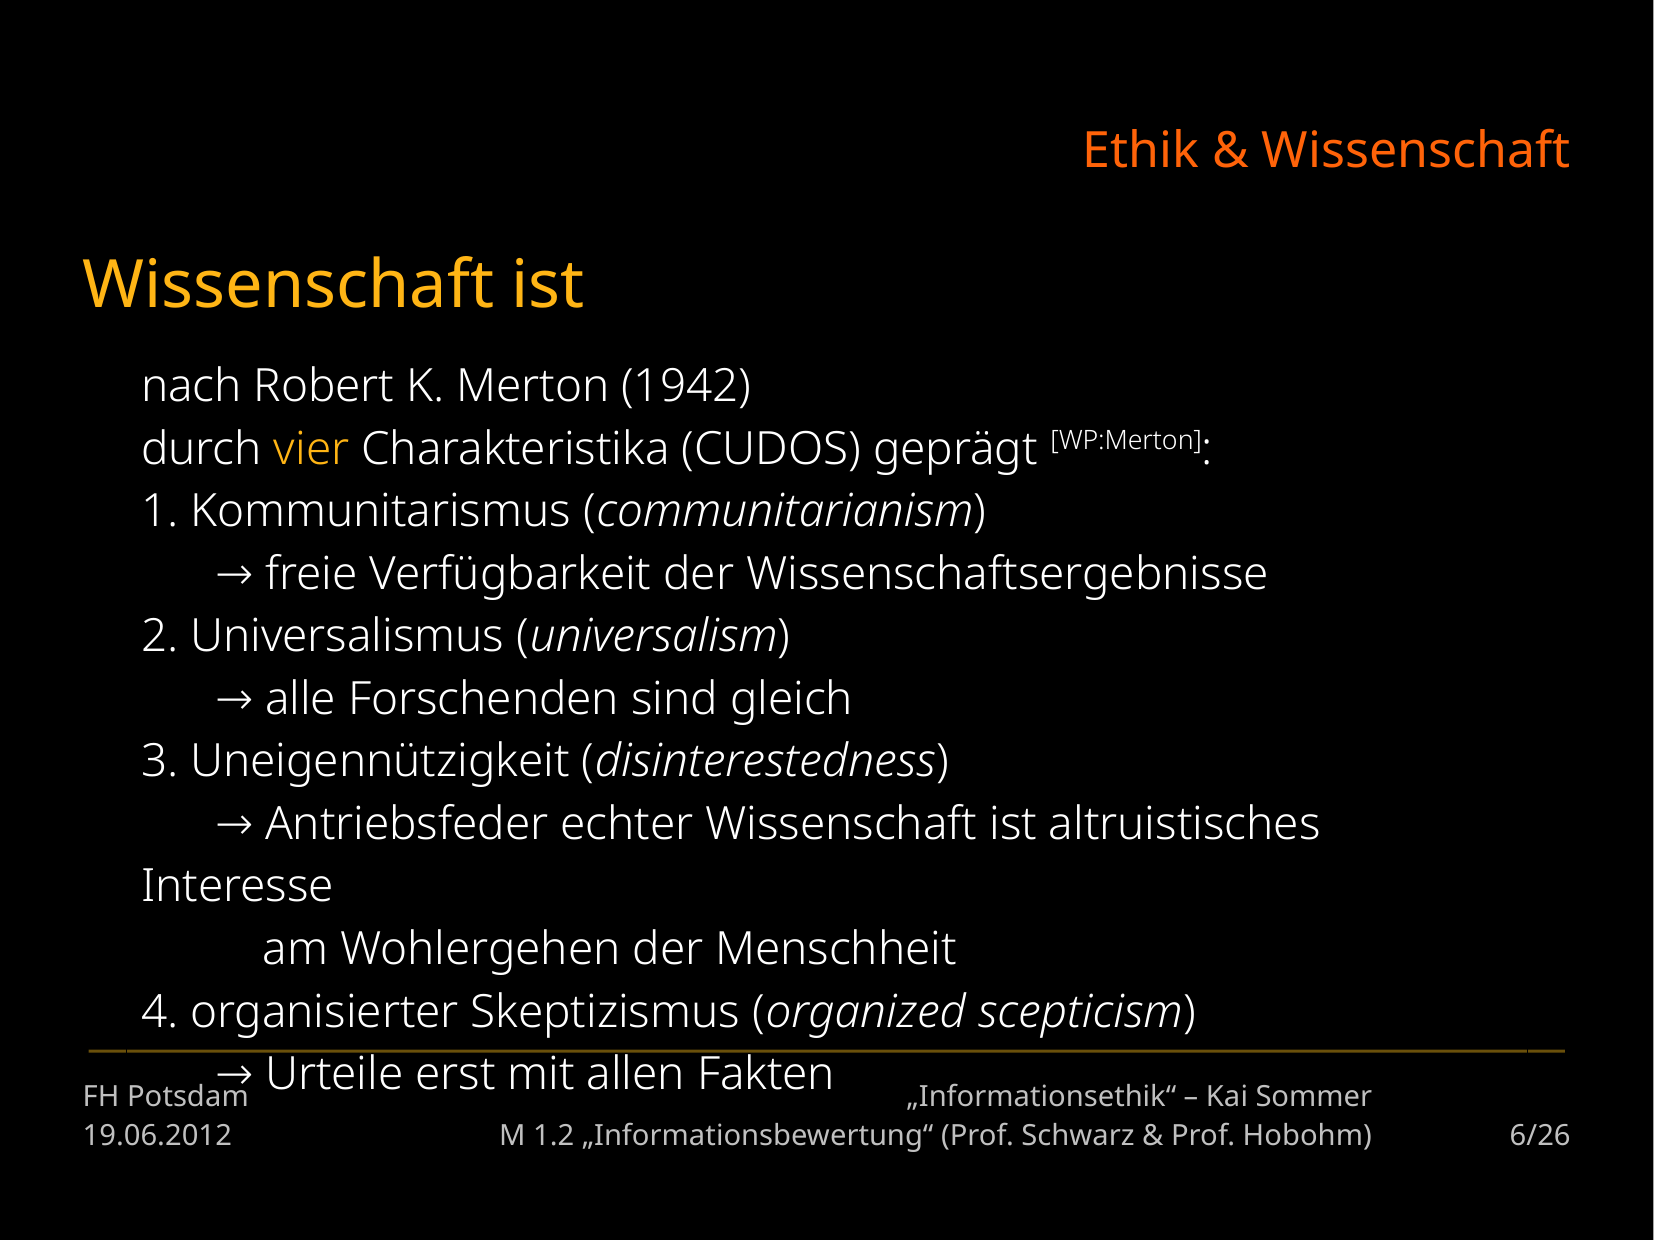

# Ethik & Wissenschaft
Wissenschaft ist
nach Robert K. Merton (1942)
durch vier Charakteristika (CUDOS) geprägt [WP:Merton]:
1. Kommunitarismus (communitarianism)
	→ freie Verfügbarkeit der Wissenschaftsergebnisse
2. Universalismus (universalism)
	→ alle Forschenden sind gleich
3. Uneigennützigkeit (disinterestedness)
	→ Antriebsfeder echter Wissenschaft ist altruistisches Interesse
	 am Wohlergehen der Menschheit
4. organisierter Skeptizismus (organized scepticism)
	→ Urteile erst mit allen Fakten
6